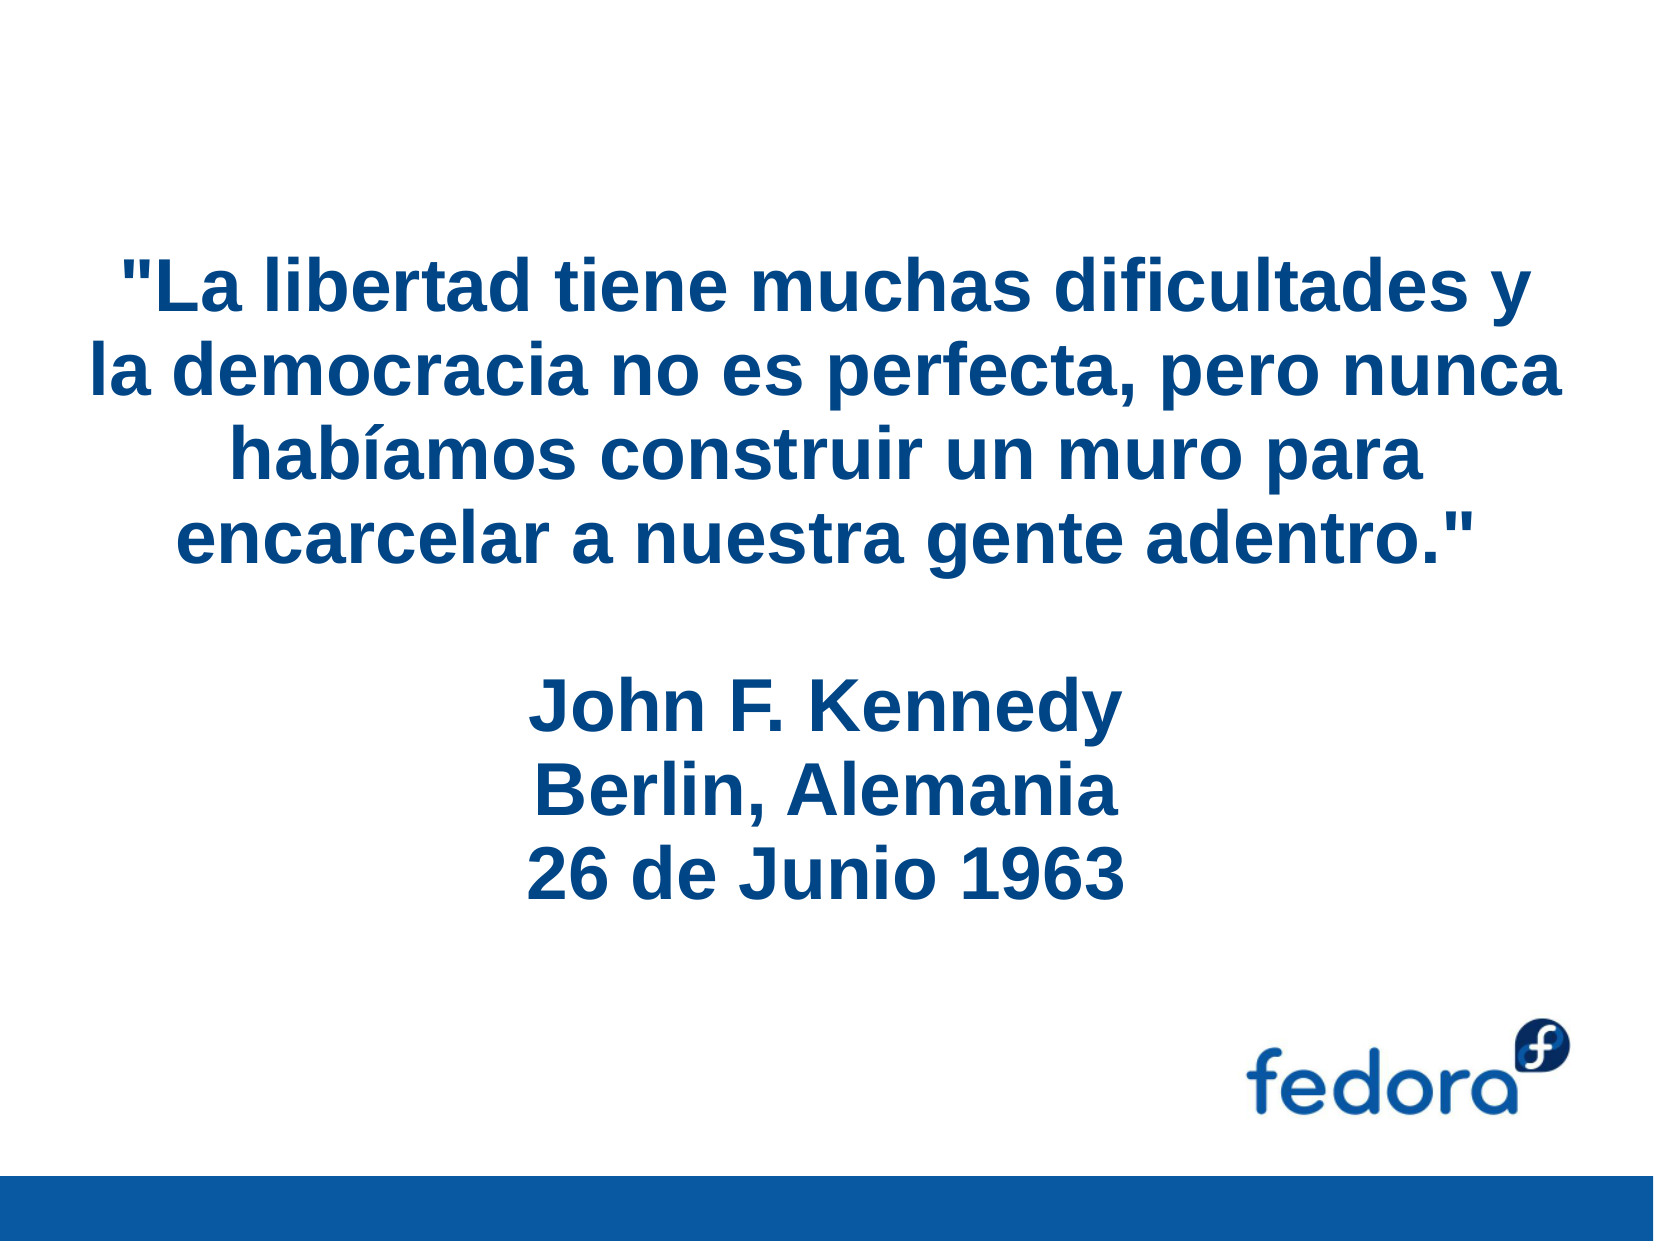

# "La libertad tiene muchas dificultades y la democracia no es perfecta, pero nunca habíamos construir un muro para encarcelar a nuestra gente adentro."
John F. Kennedy
Berlin, Alemania
26 de Junio 1963